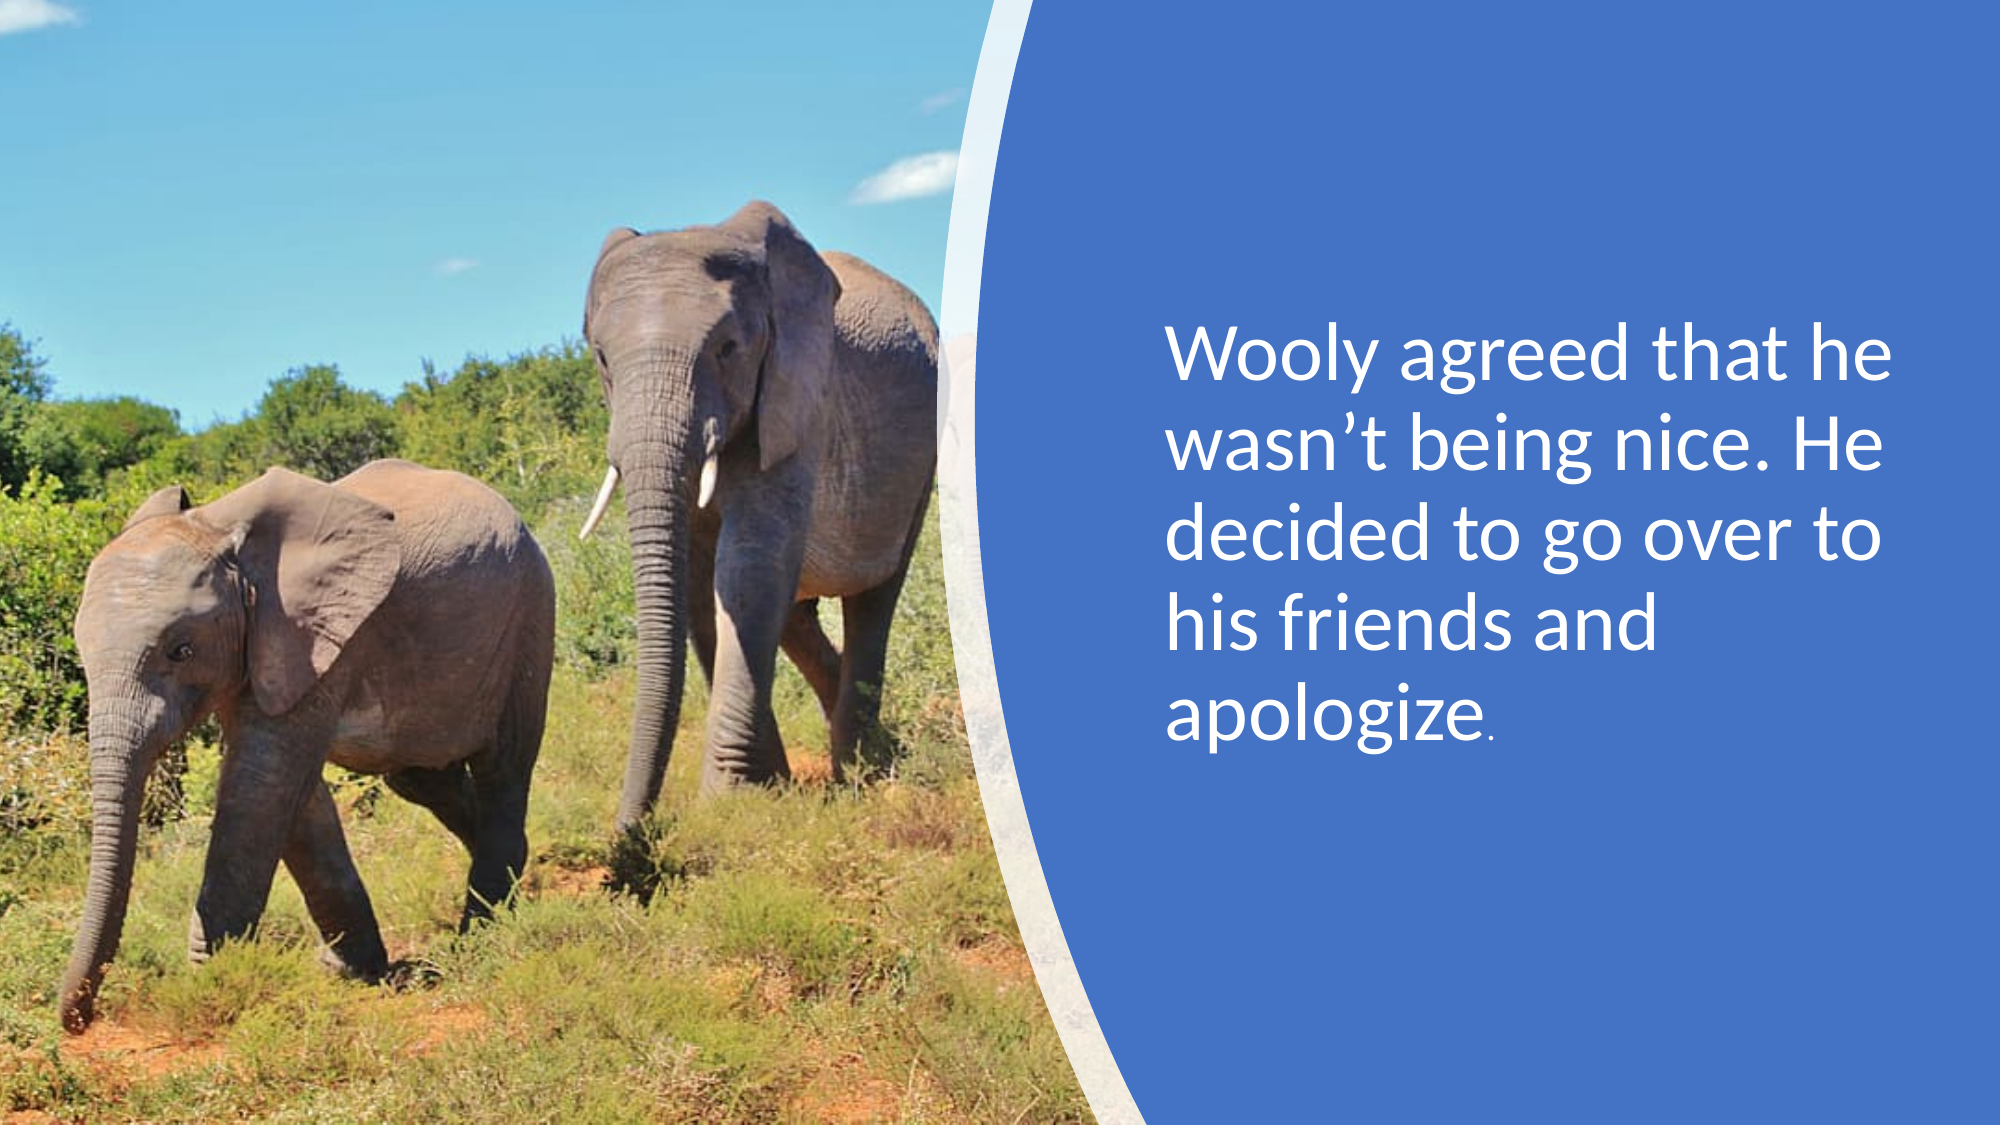

# Wooly agreed that he wasn’t being nice. He decided to go over to his friends and apologize.